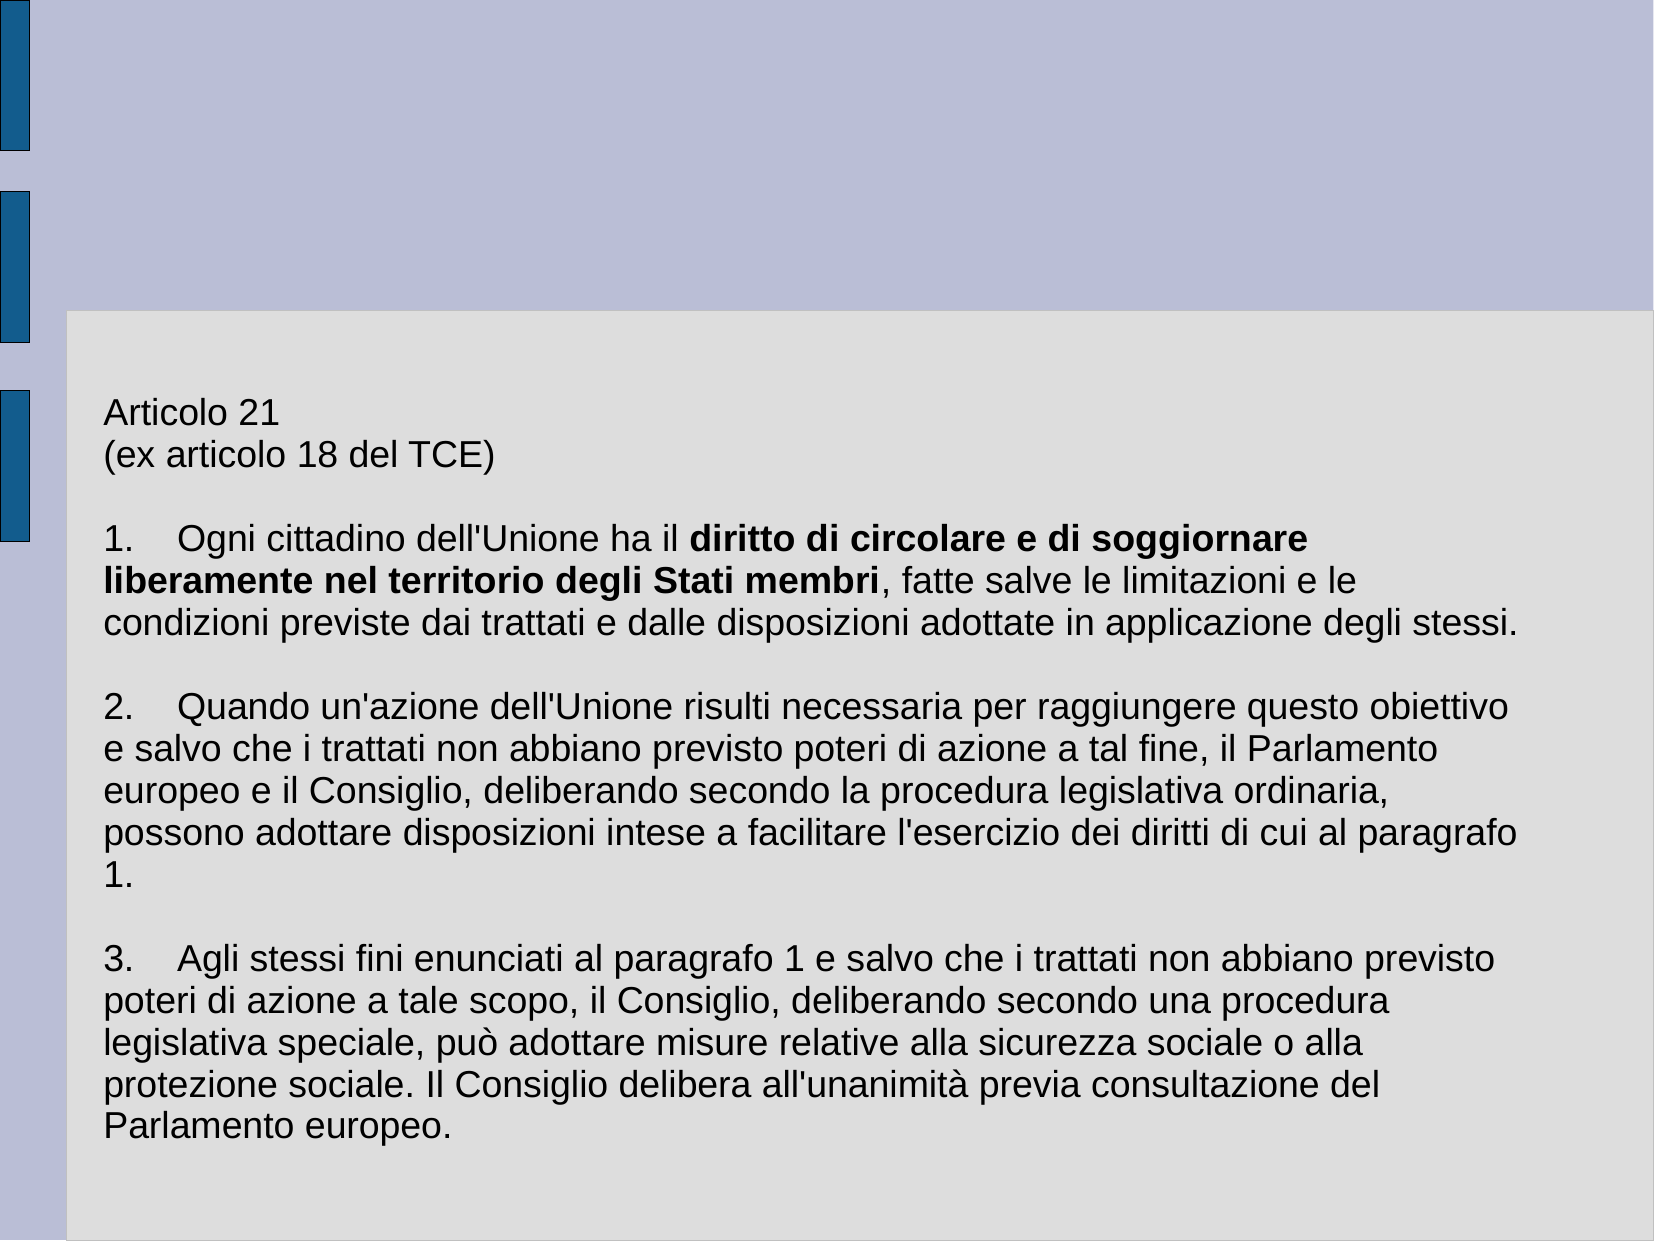

Articolo 21
(ex articolo 18 del TCE)
1.	Ogni cittadino dell'Unione ha il diritto di circolare e di soggiornare liberamente nel territorio degli Stati membri, fatte salve le limitazioni e le condizioni previste dai trattati e dalle disposizioni adottate in applicazione degli stessi.
2.	Quando un'azione dell'Unione risulti necessaria per raggiungere questo obiettivo e salvo che i trattati non abbiano previsto poteri di azione a tal fine, il Parlamento europeo e il Consiglio, deliberando secondo la procedura legislativa ordinaria, possono adottare disposizioni intese a facilitare l'esercizio dei diritti di cui al paragrafo 1.
3.	Agli stessi fini enunciati al paragrafo 1 e salvo che i trattati non abbiano previsto poteri di azione a tale scopo, il Consiglio, deliberando secondo una procedura legislativa speciale, può adottare misure relative alla sicurezza sociale o alla protezione sociale. Il Consiglio delibera all'unanimità previa consultazione del Parlamento europeo.